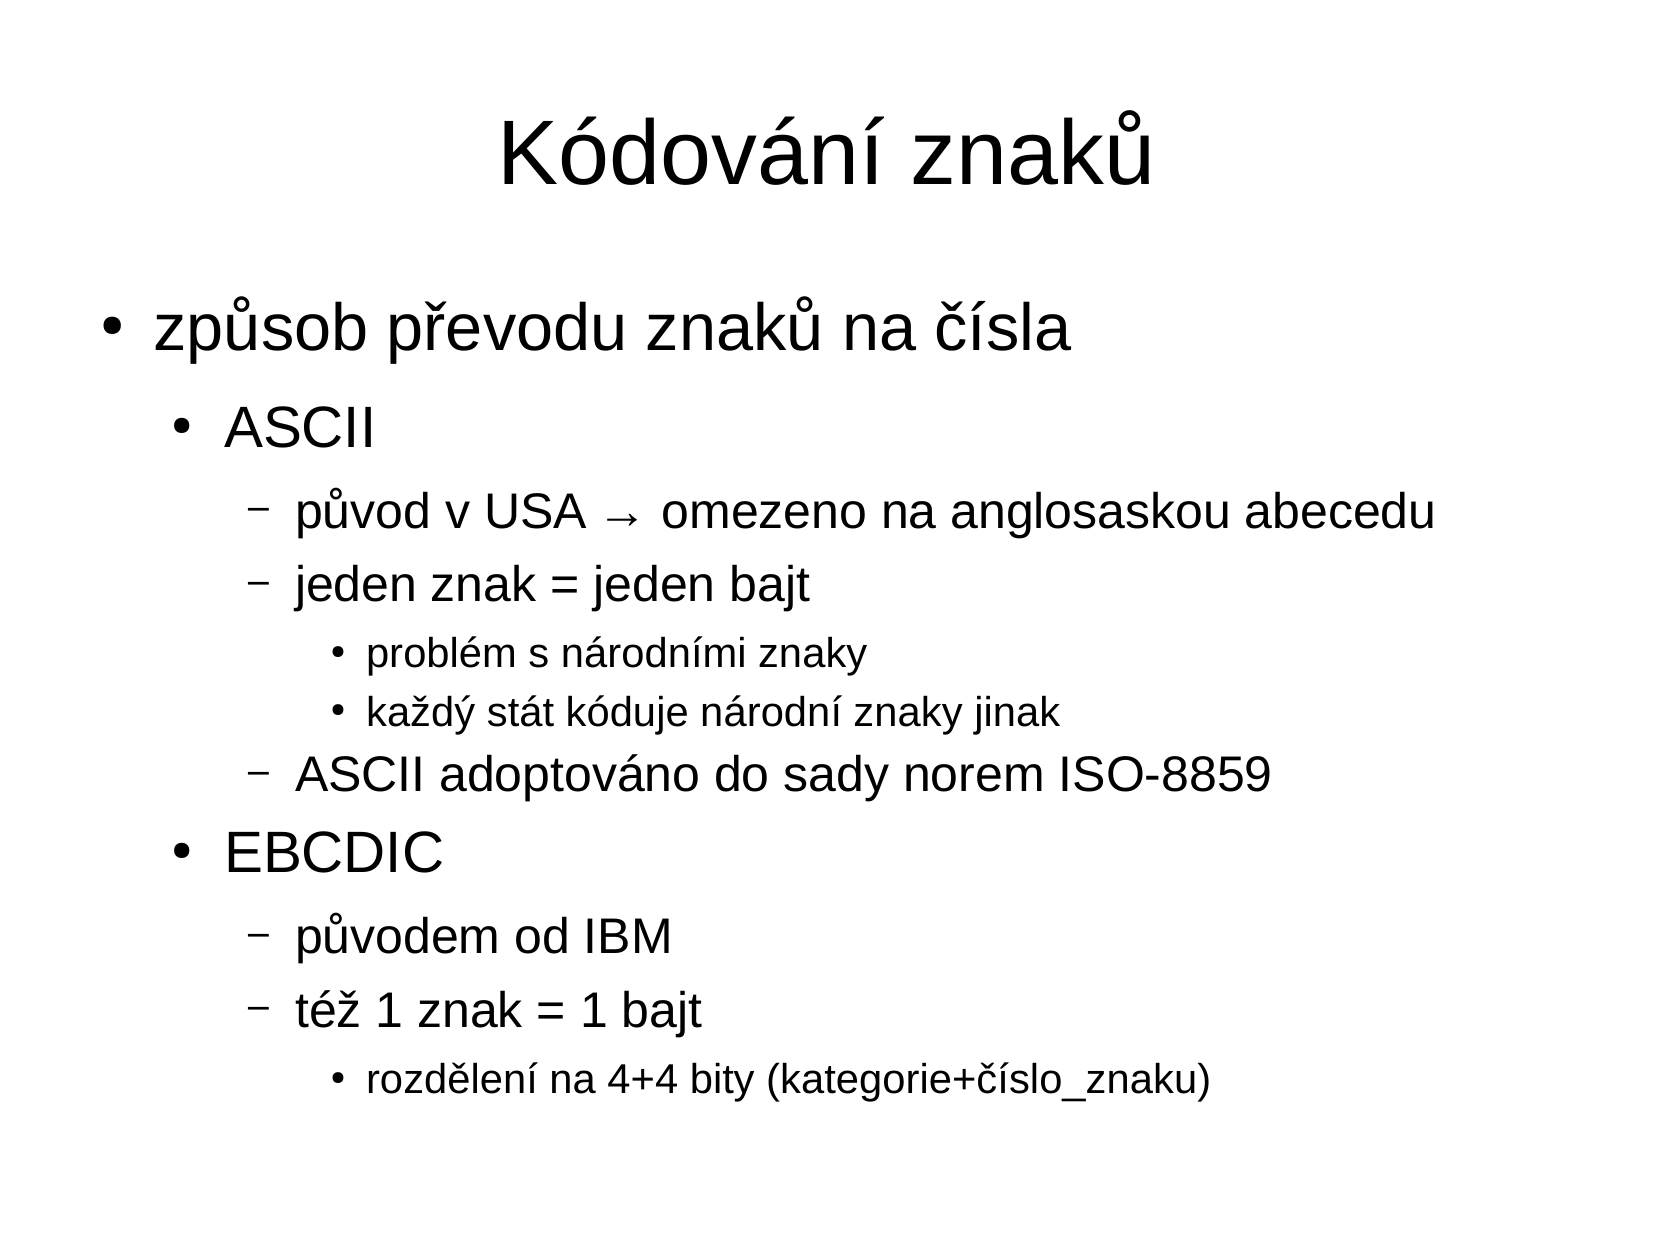

# Kódování znaků
způsob převodu znaků na čísla
ASCII
původ v USA → omezeno na anglosaskou abecedu
jeden znak = jeden bajt
problém s národními znaky
každý stát kóduje národní znaky jinak
ASCII adoptováno do sady norem ISO-8859
EBCDIC
původem od IBM
též 1 znak = 1 bajt
rozdělení na 4+4 bity (kategorie+číslo_znaku)